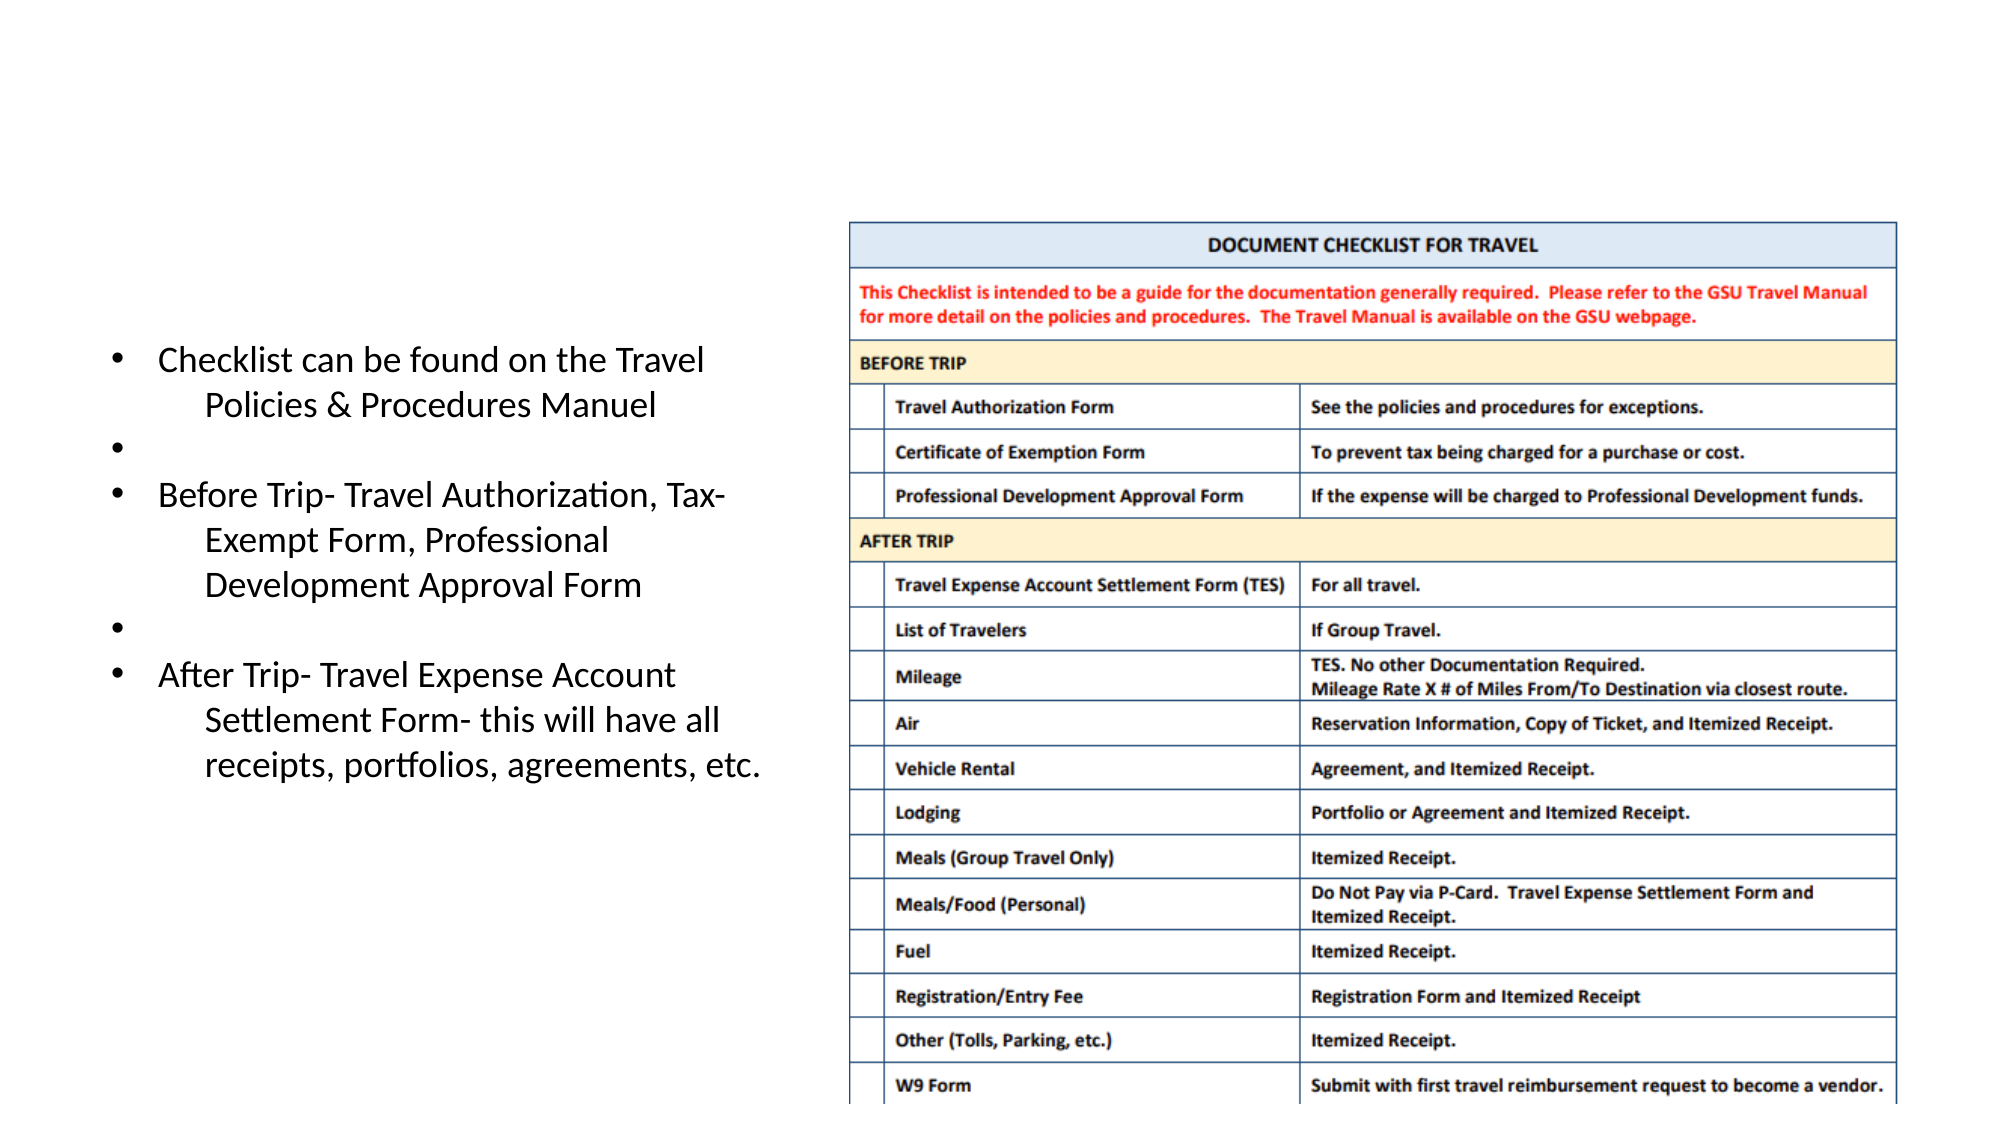

# Normal Route of Travel
Checklist can be found on the Travel Policies & Procedures Manuel
Before Trip- Travel Authorization, Tax-Exempt Form, Professional Development Approval Form
After Trip- Travel Expense Account Settlement Form- this will have all receipts, portfolios, agreements, etc.